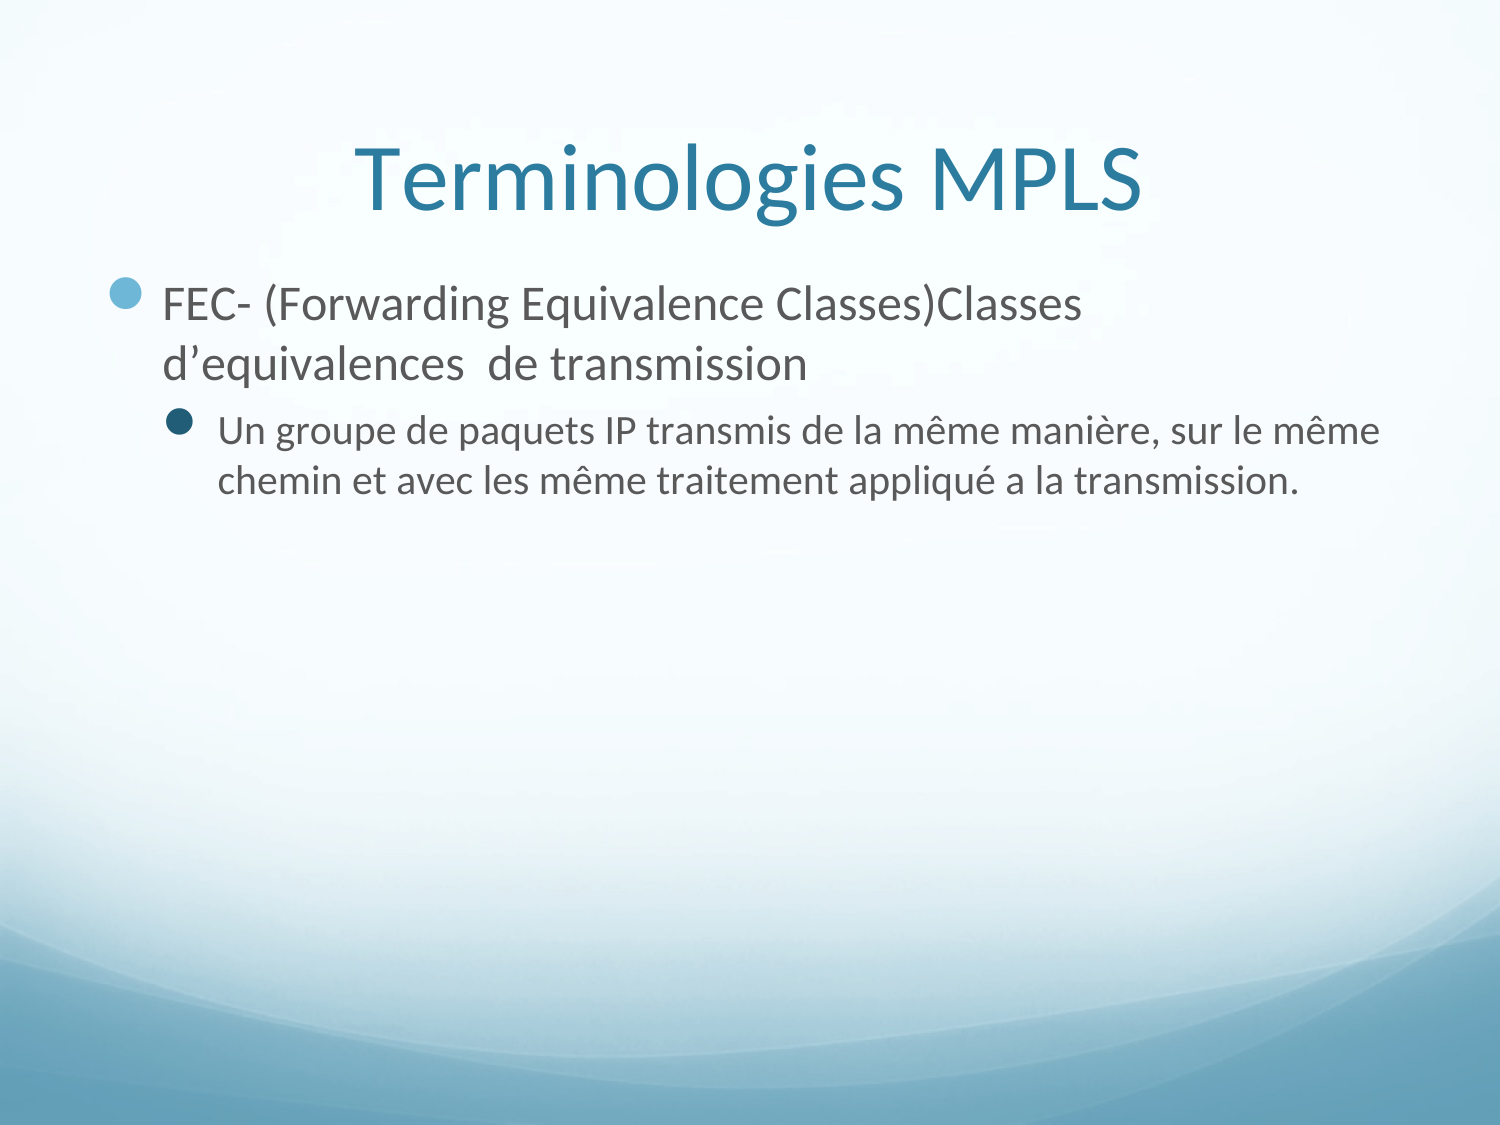

# Terminologies MPLS
FEC- (Forwarding Equivalence Classes)Classes d’equivalences de transmission
Un groupe de paquets IP transmis de la même manière, sur le même chemin et avec les même traitement appliqué a la transmission.